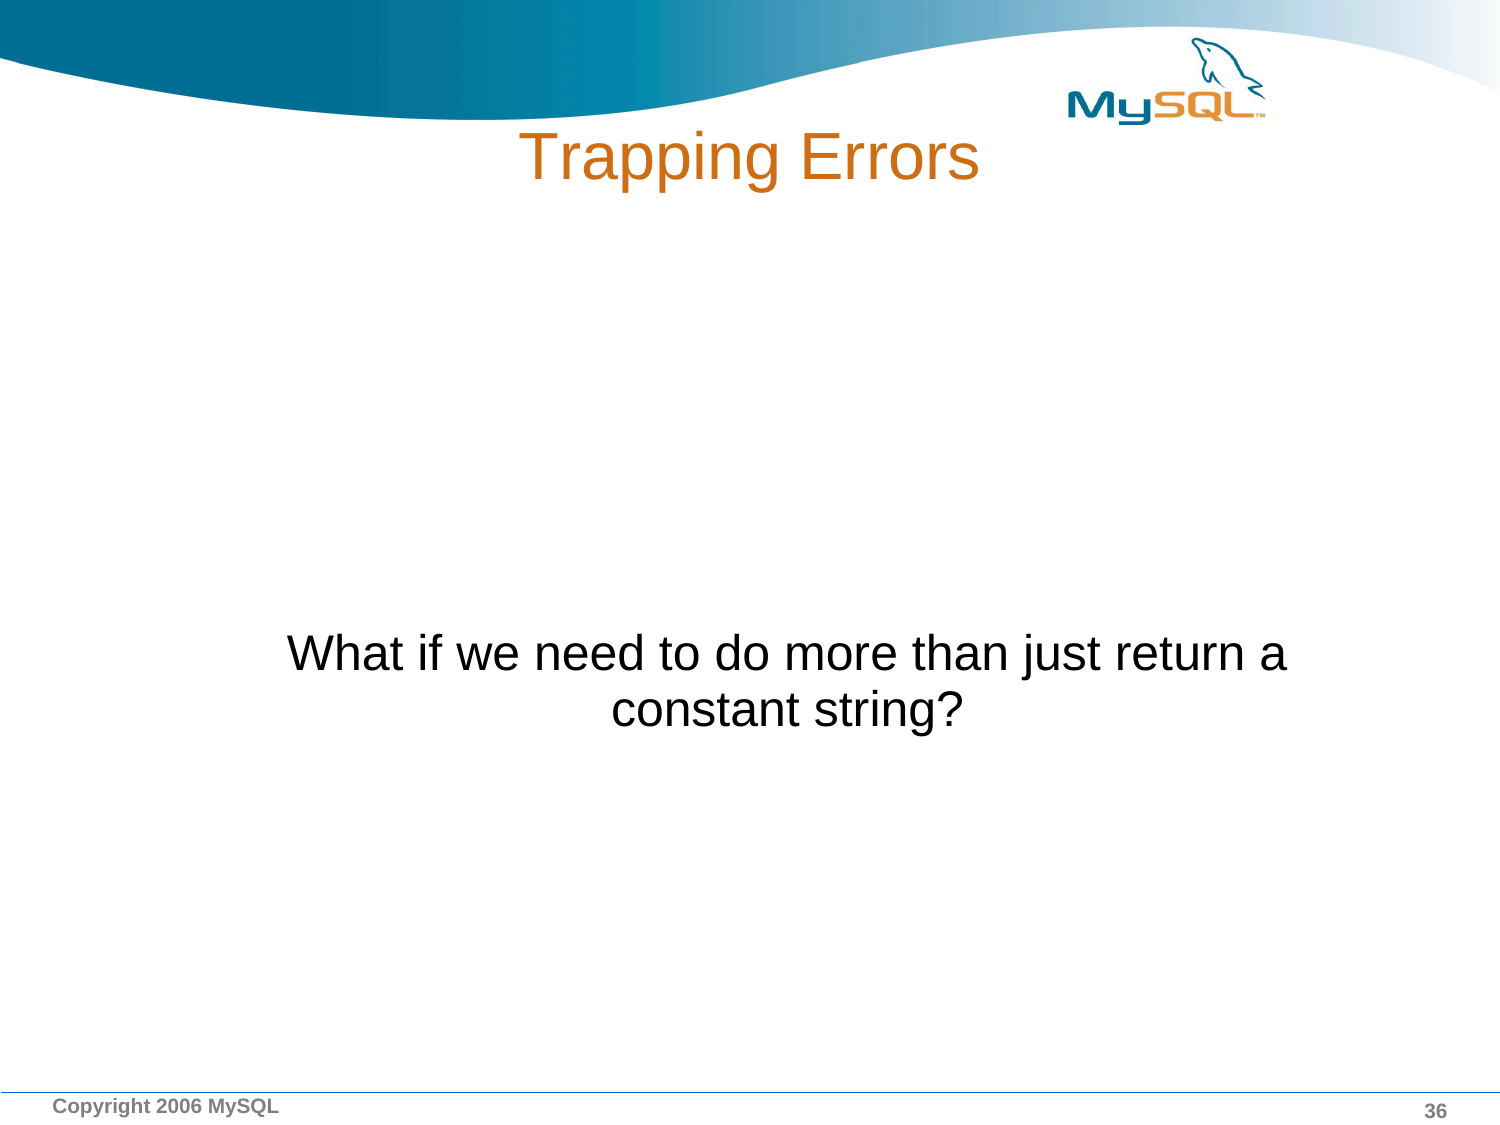

# Trapping Errors
What if we need to do more than just return a constant string?